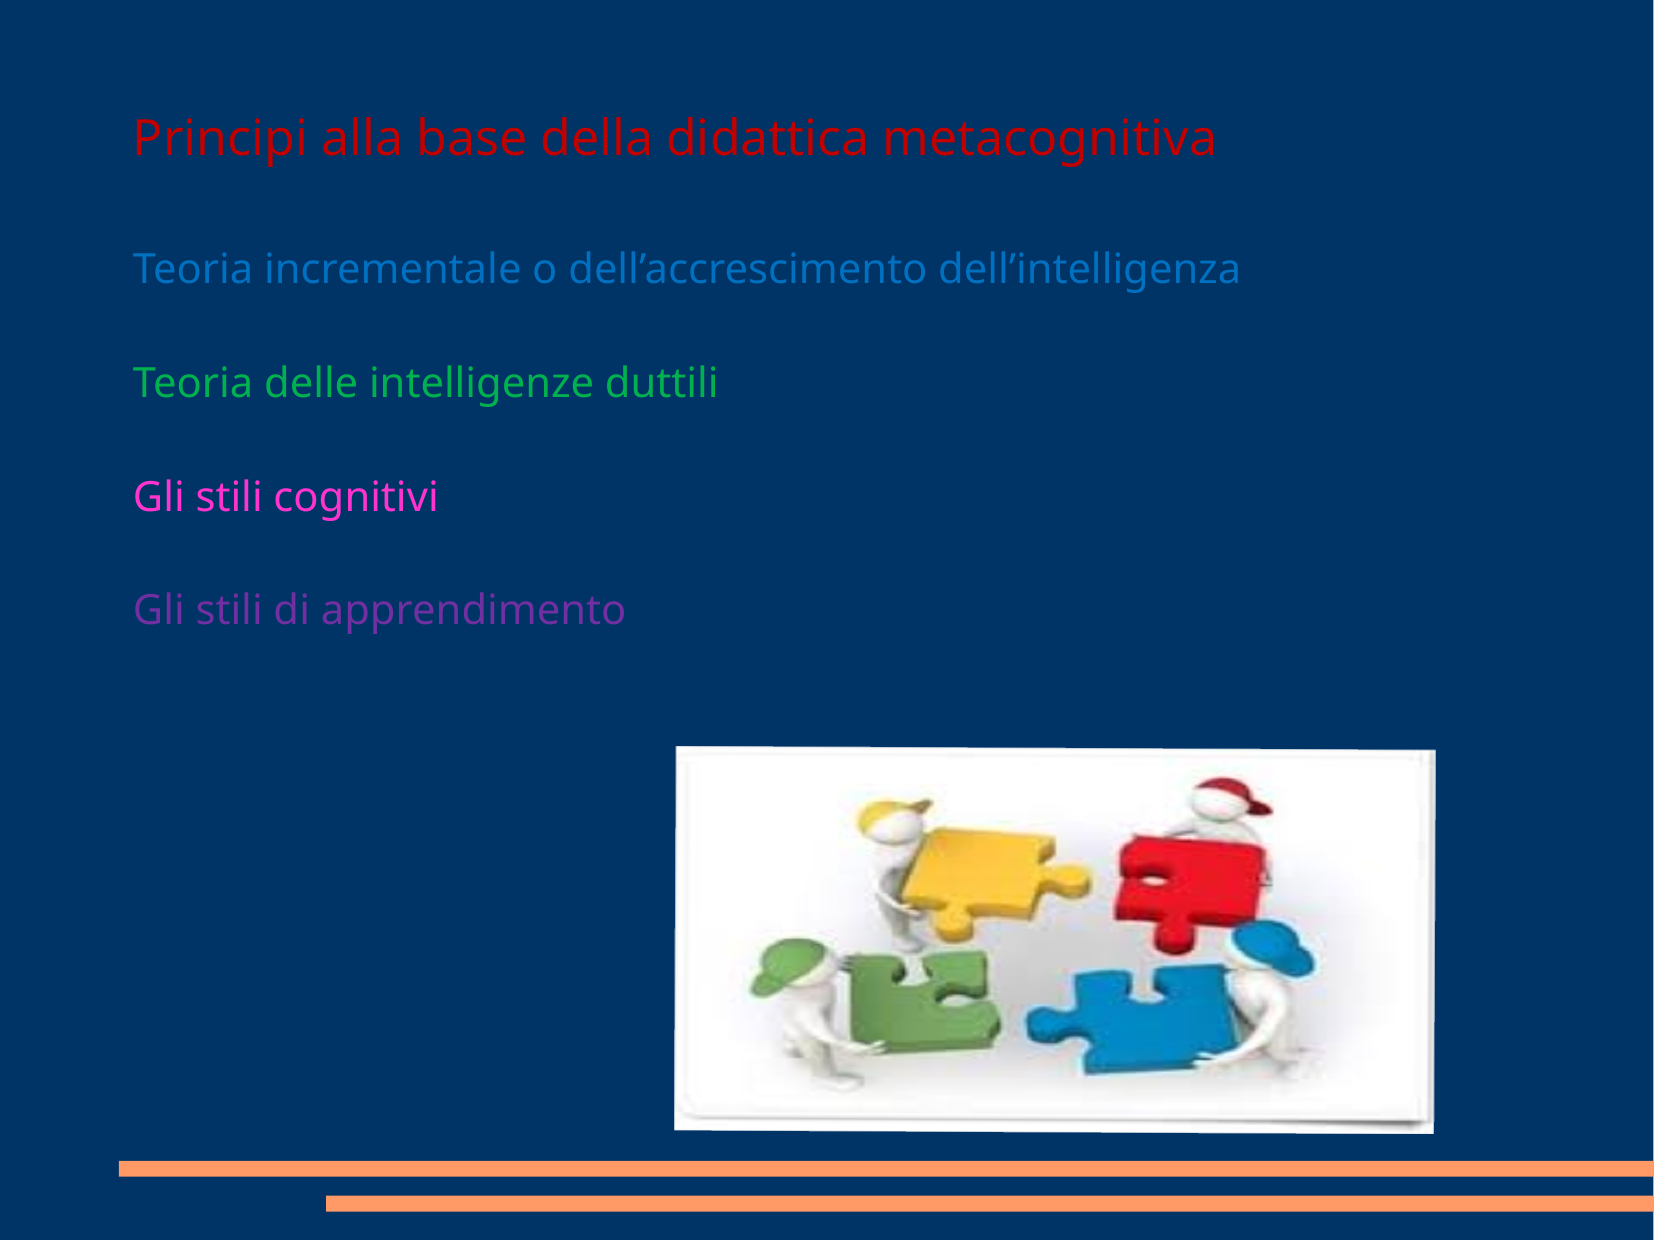

Principi alla base della didattica metacognitiva
Teoria incrementale o dell’accrescimento dell’intelligenza
Teoria delle intelligenze duttili
Gli stili cognitivi
Gli stili di apprendimento